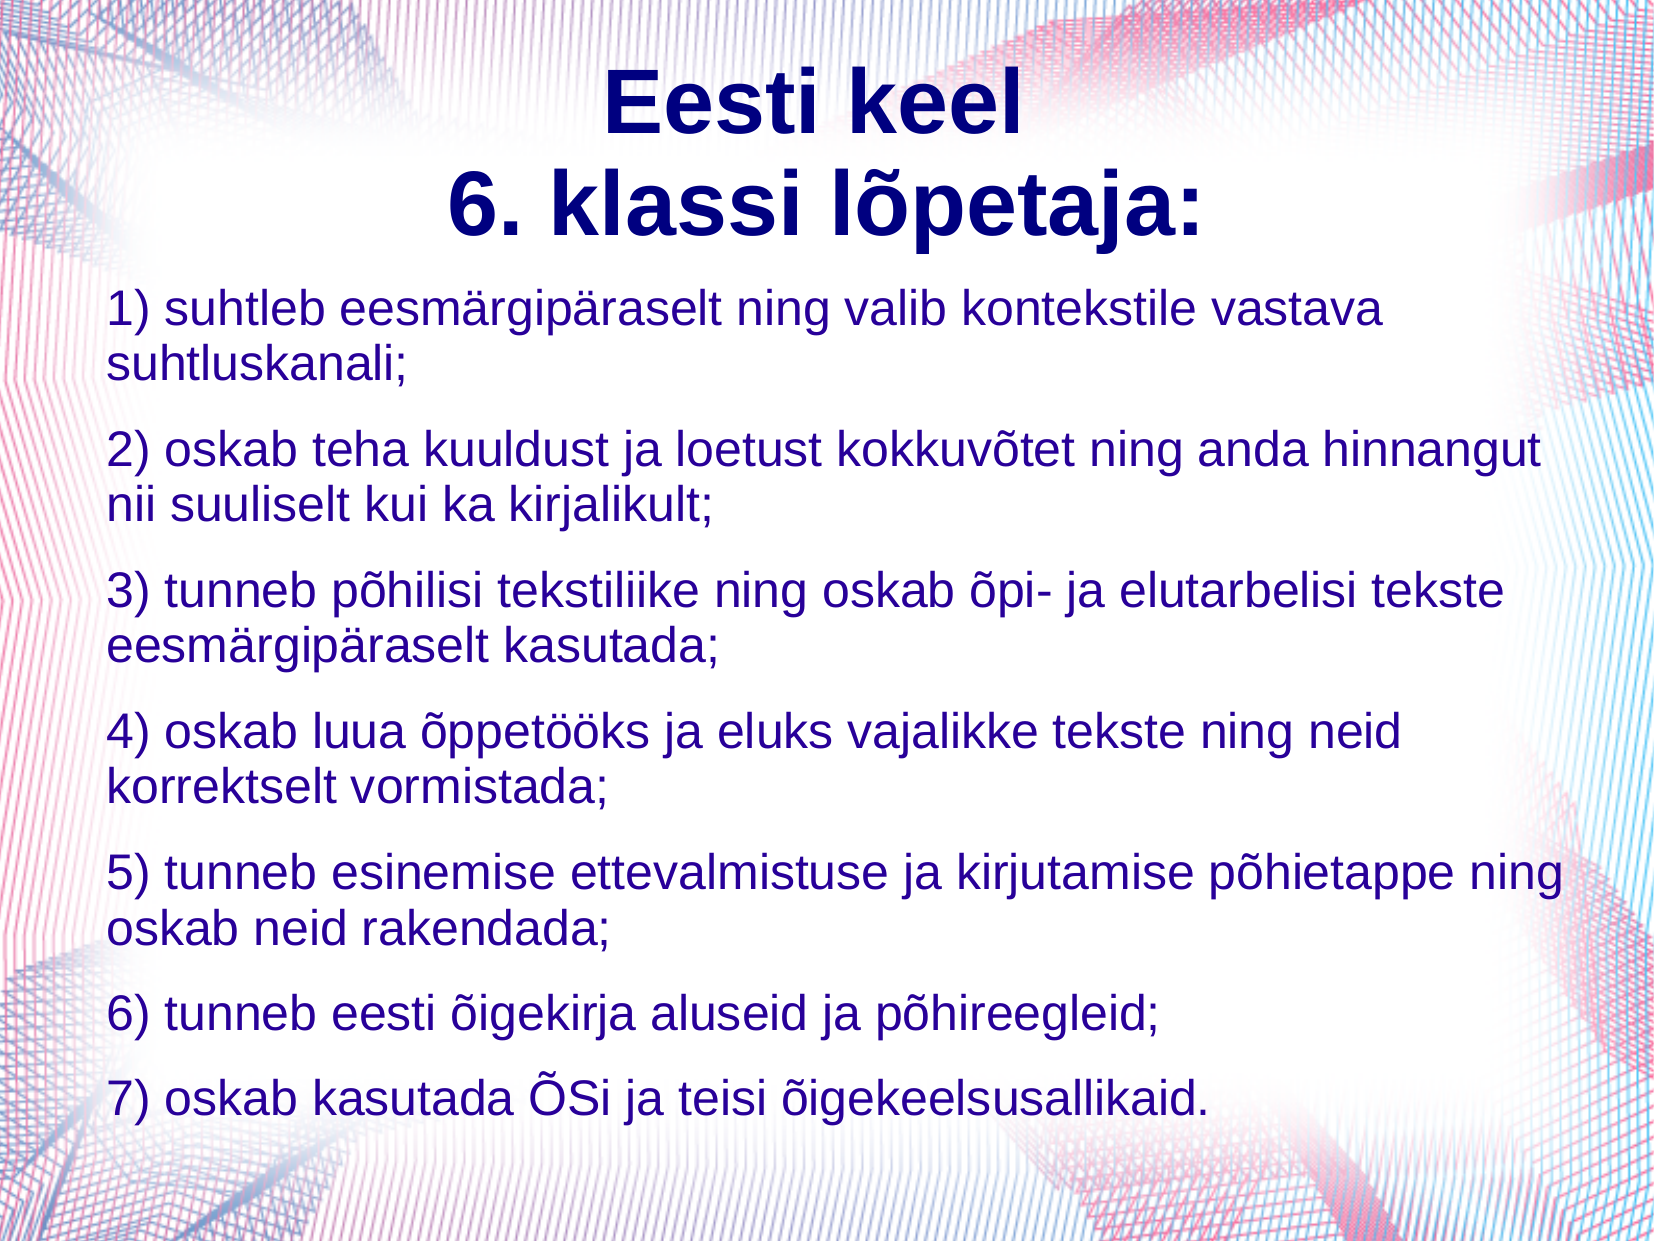

# Eesti keel 6. klassi lõpetaja:
1) suhtleb eesmärgipäraselt ning valib kontekstile vastava suhtluskanali;
2) oskab teha kuuldust ja loetust kokkuvõtet ning anda hinnangut nii suuliselt kui ka kirjalikult;
3) tunneb põhilisi tekstiliike ning oskab õpi- ja elutarbelisi tekste eesmärgipäraselt kasutada;
4) oskab luua õppetööks ja eluks vajalikke tekste ning neid korrektselt vormistada;
5) tunneb esinemise ettevalmistuse ja kirjutamise põhietappe ning oskab neid rakendada;
6) tunneb eesti õigekirja aluseid ja põhireegleid;
7) oskab kasutada ÕSi ja teisi õigekeelsusallikaid.